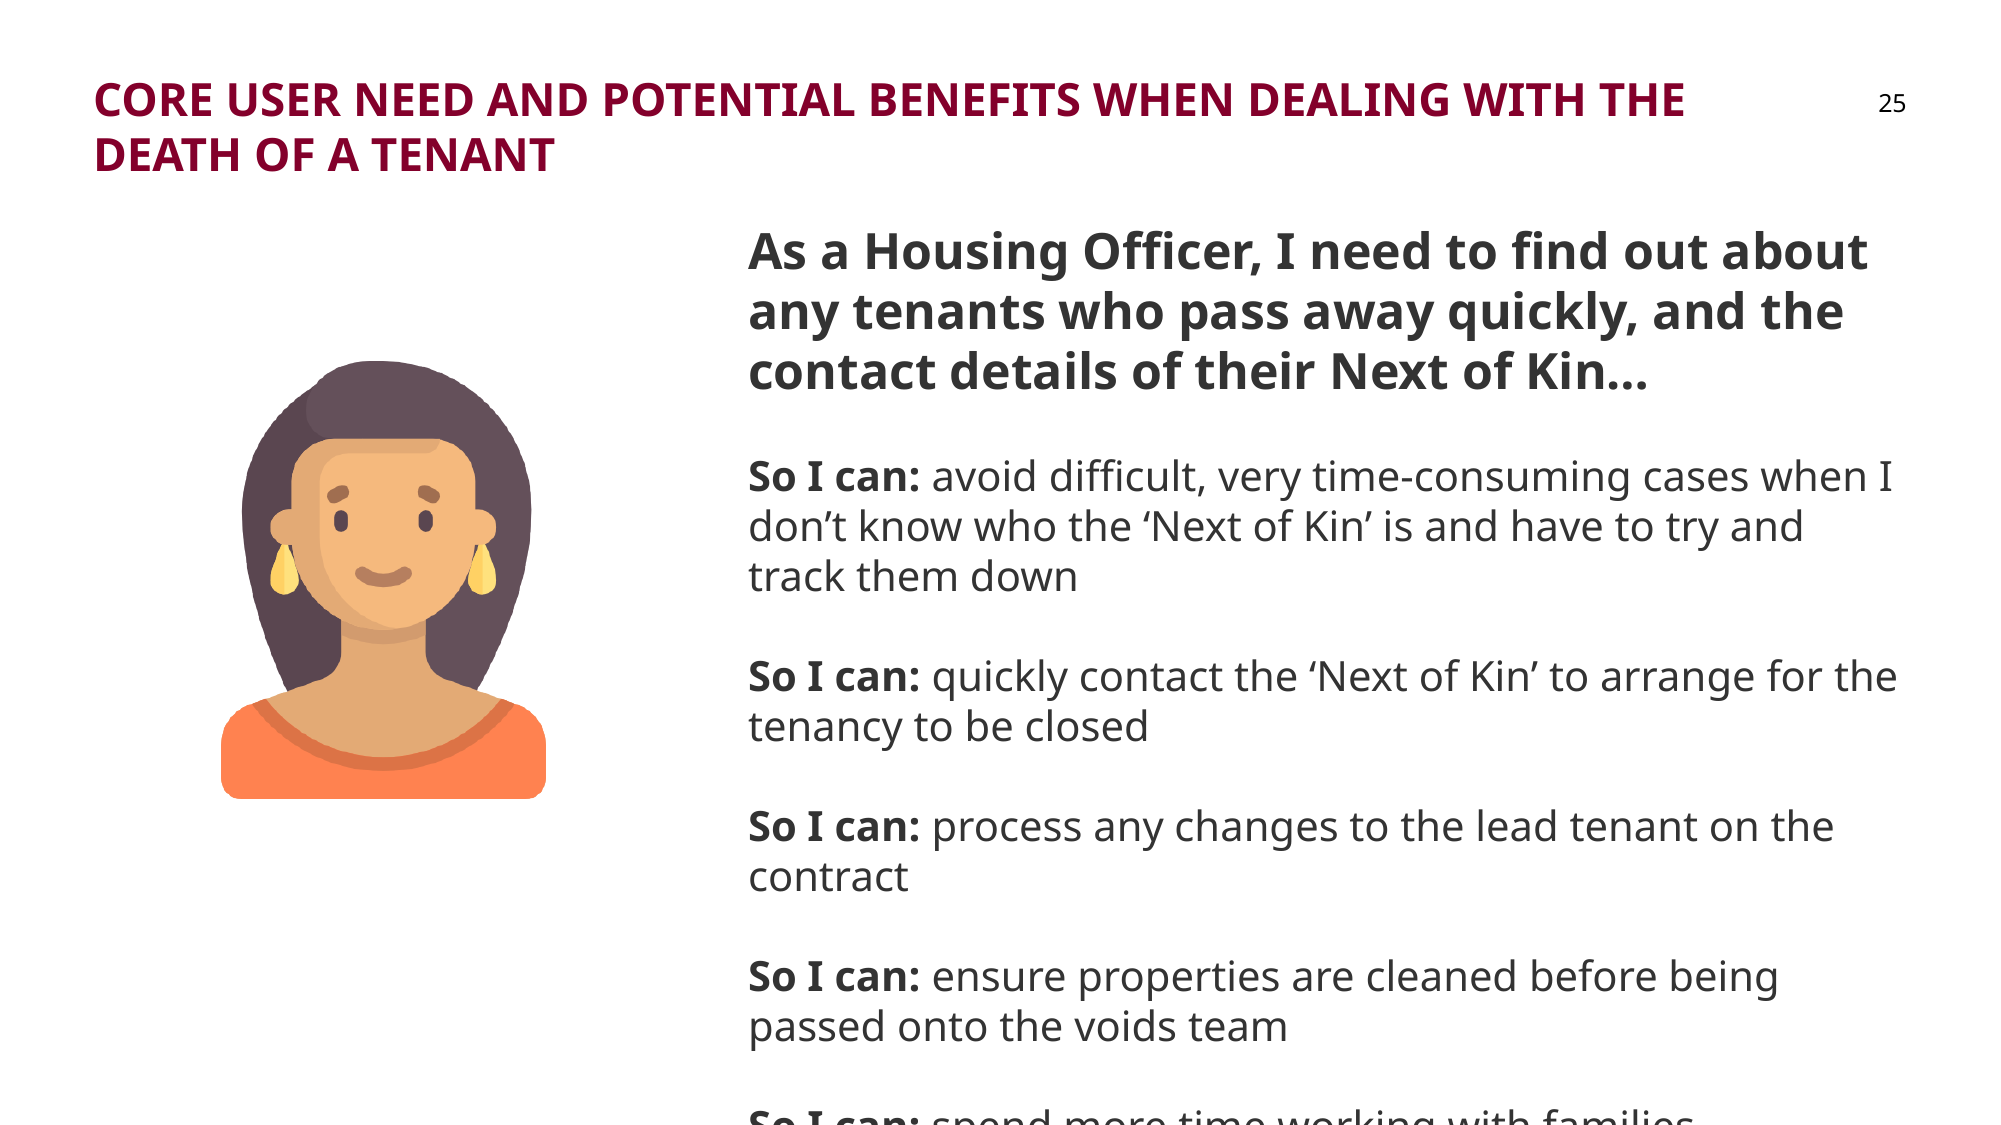

# CORE USER NEED AND POTENTIAL BENEFITS WHEN DEALING WITH THE DEATH OF A TENANT
As a Housing Officer, I need to find out about any tenants who pass away quickly, and the contact details of their Next of Kin…
So I can: avoid difficult, very time-consuming cases when I don’t know who the ‘Next of Kin’ is and have to try and track them down
So I can: quickly contact the ‘Next of Kin’ to arrange for the tenancy to be closed
So I can: process any changes to the lead tenant on the contract
So I can: ensure properties are cleaned before being passed onto the voids team
So I can: spend more time working with families